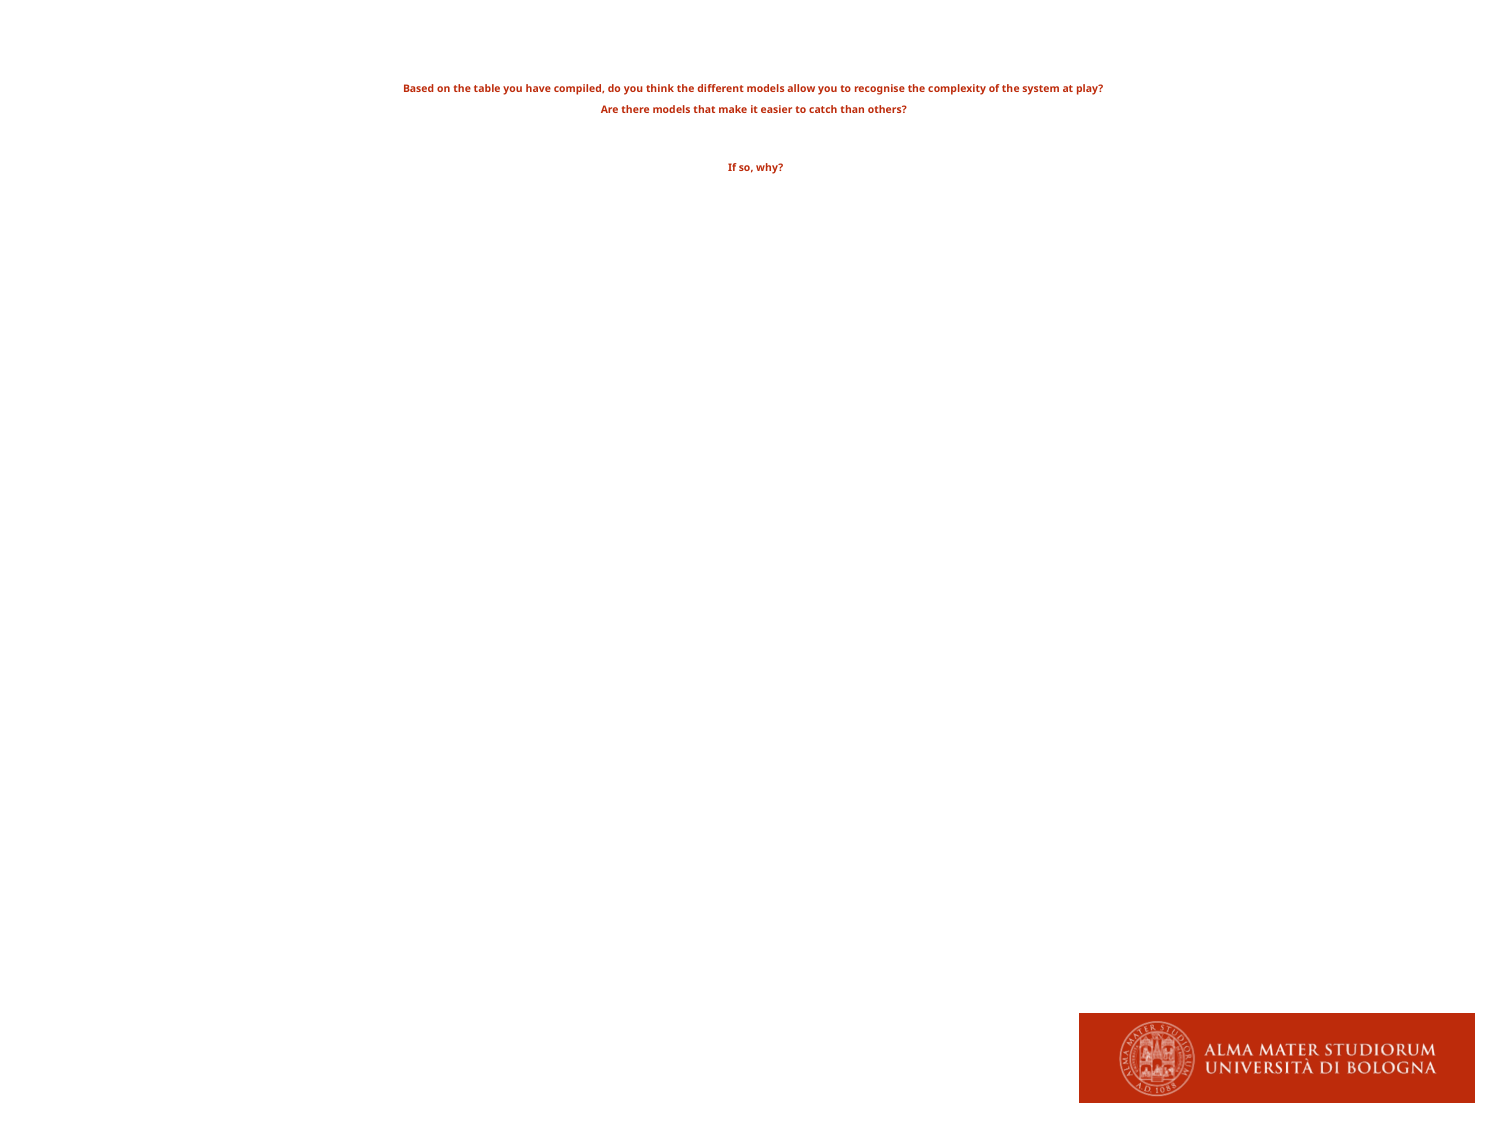

# Based on the table you have compiled, do you think the different models allow you to recognise the complexity of the system at play?
Are there models that make it easier to catch than others?
If so, why?